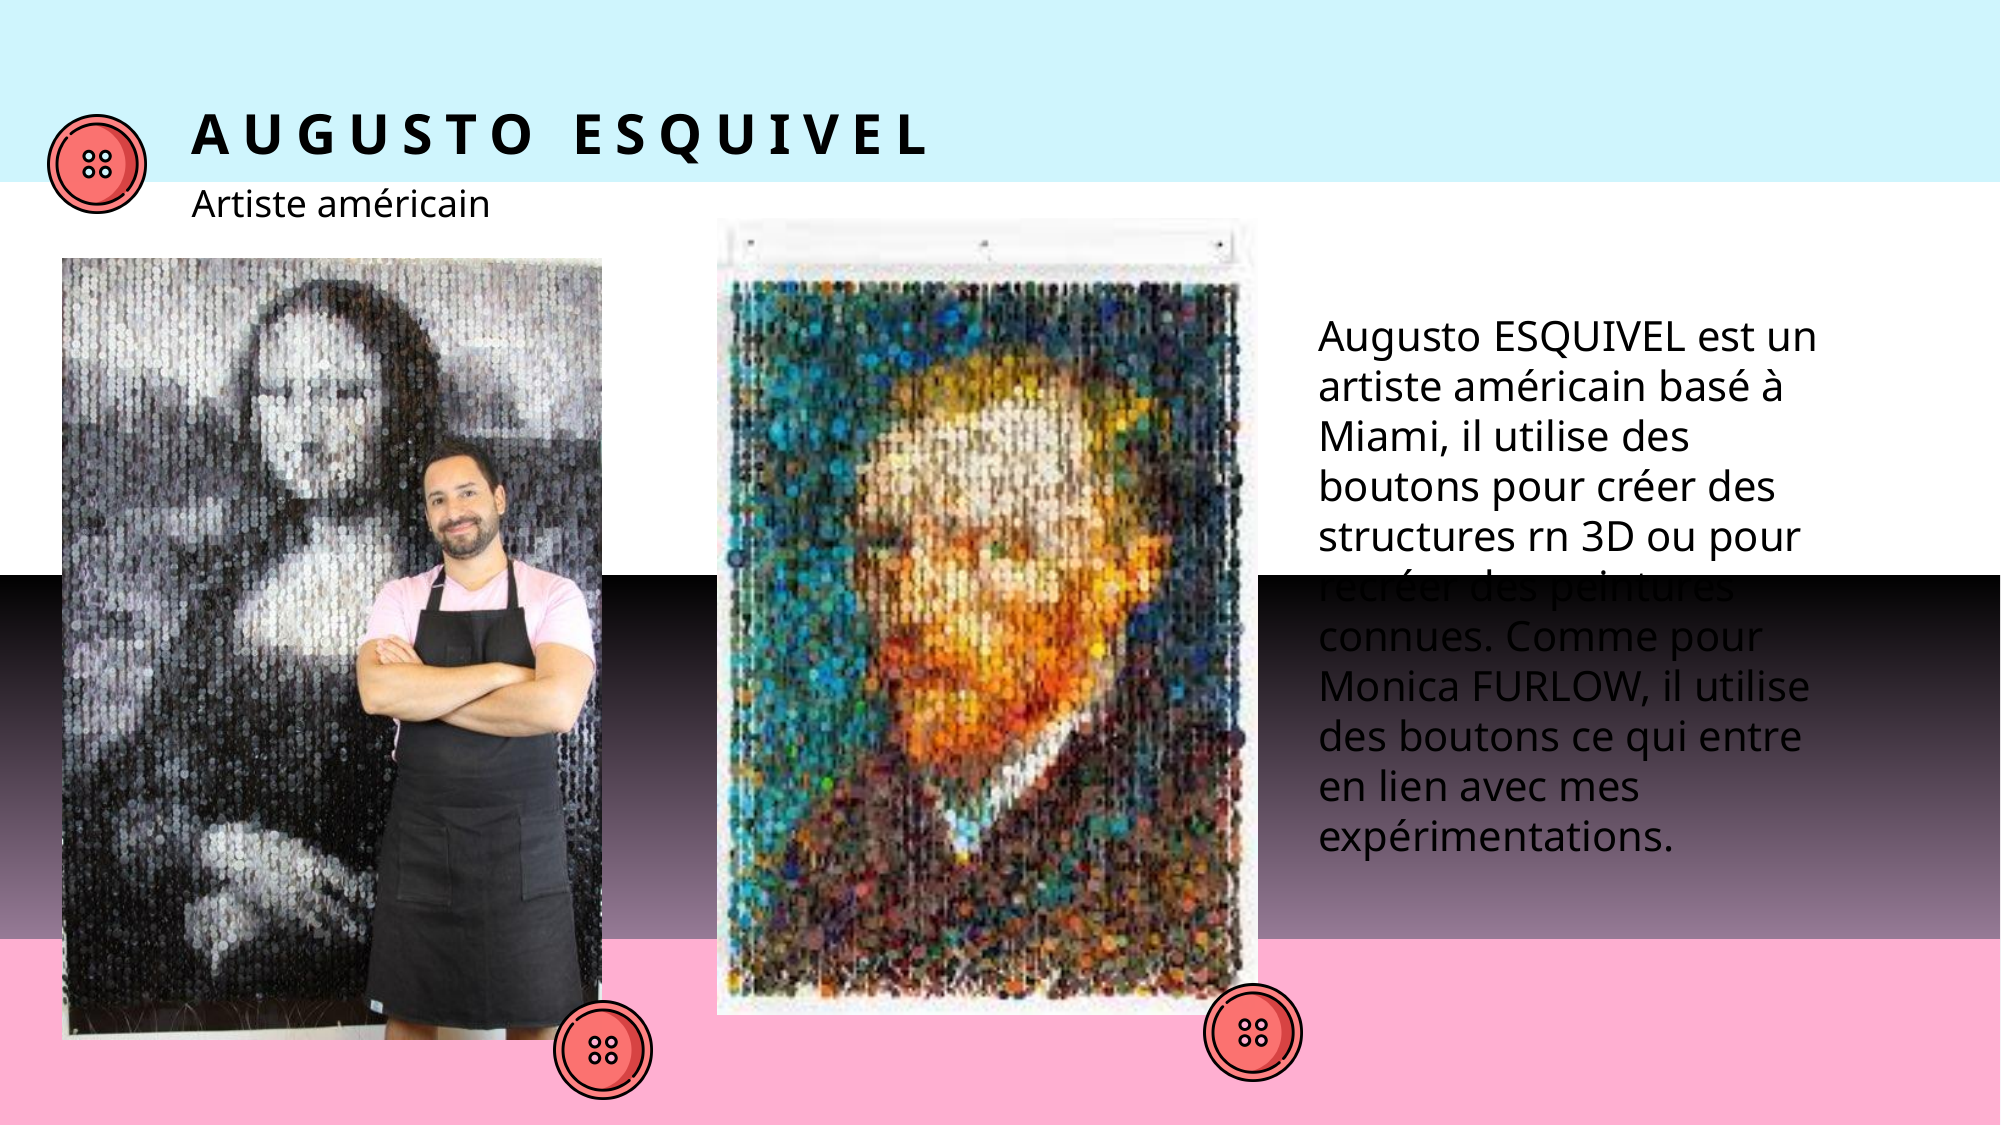

# Augusto esquivel
Artiste américain
Augusto ESQUIVEL est un artiste américain basé à Miami, il utilise des boutons pour créer des structures rn 3D ou pour recréer des peintures connues. Comme pour Monica FURLOW, il utilise des boutons ce qui entre en lien avec mes expérimentations.